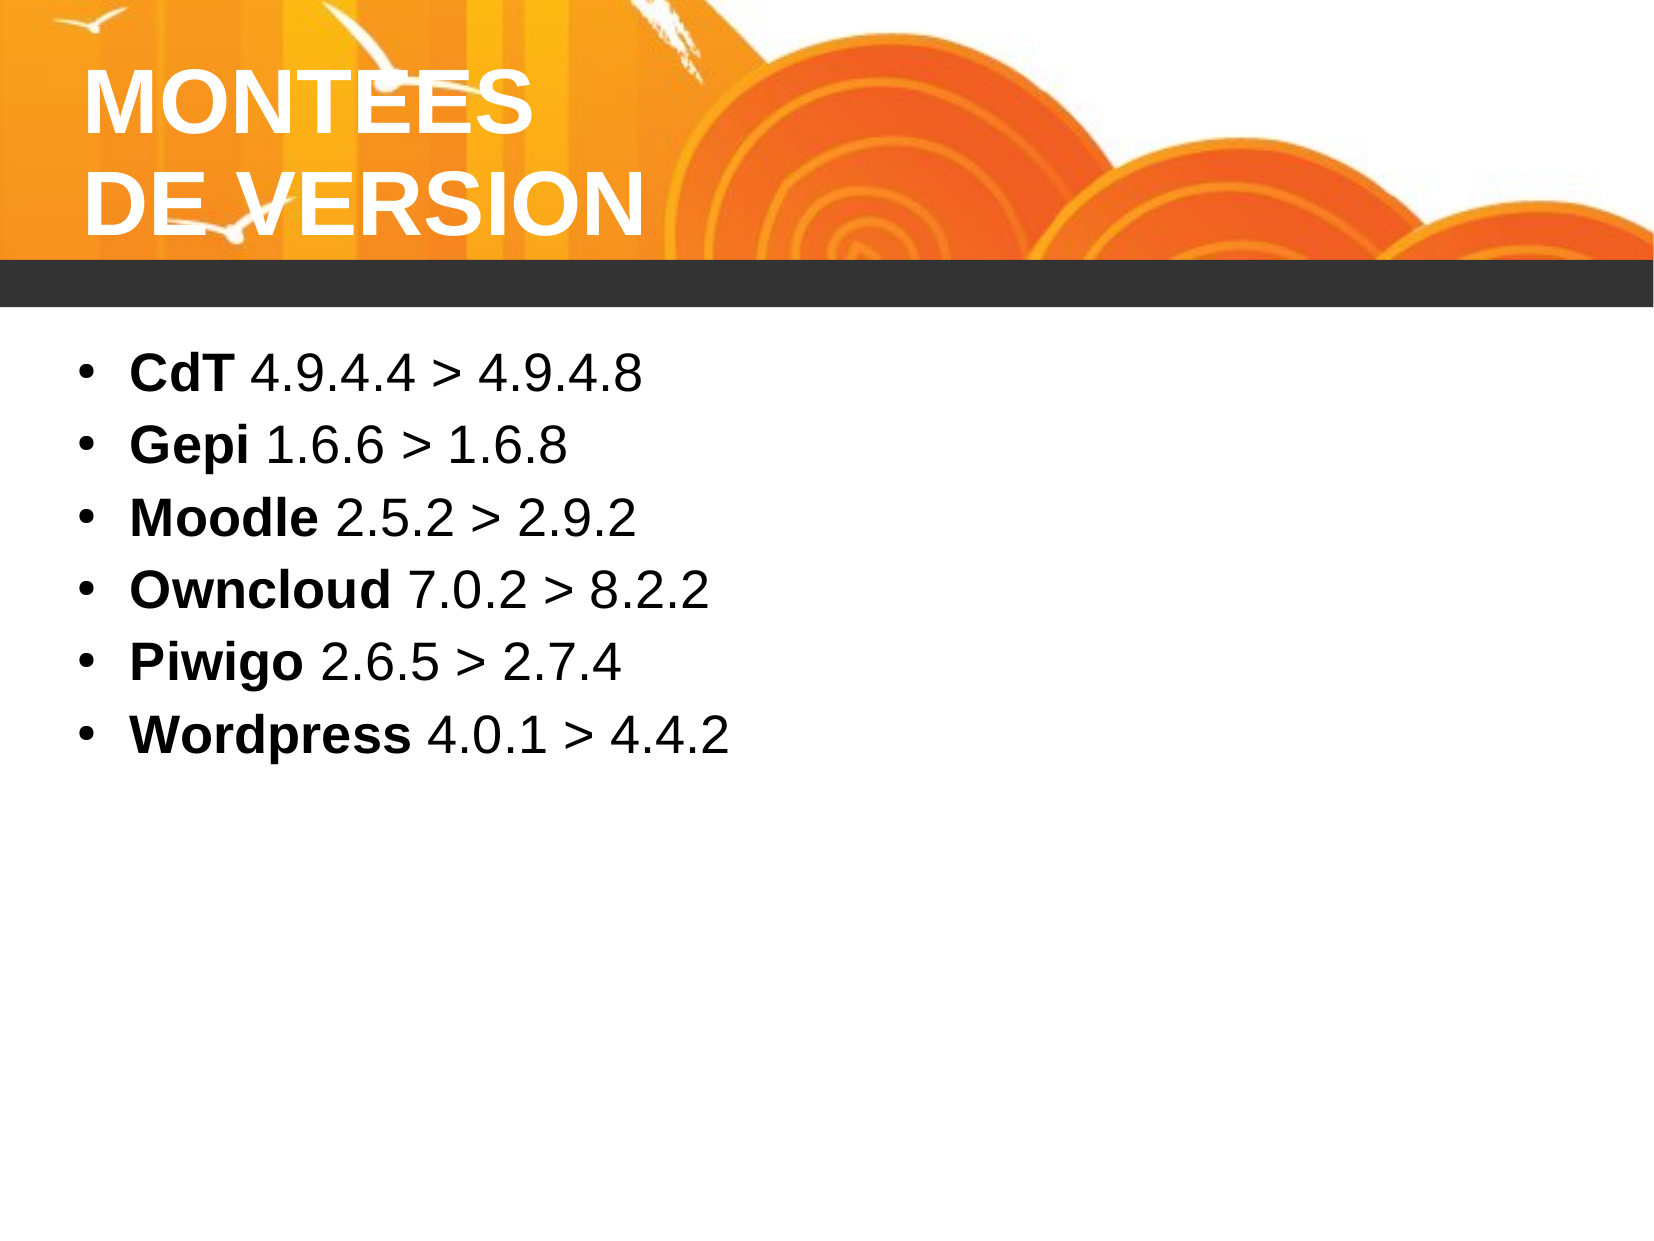

# MONTEES DE VERSION
CdT 4.9.4.4 > 4.9.4.8
Gepi 1.6.6 > 1.6.8
Moodle 2.5.2 > 2.9.2
Owncloud 7.0.2 > 8.2.2
Piwigo 2.6.5 > 2.7.4
Wordpress 4.0.1 > 4.4.2